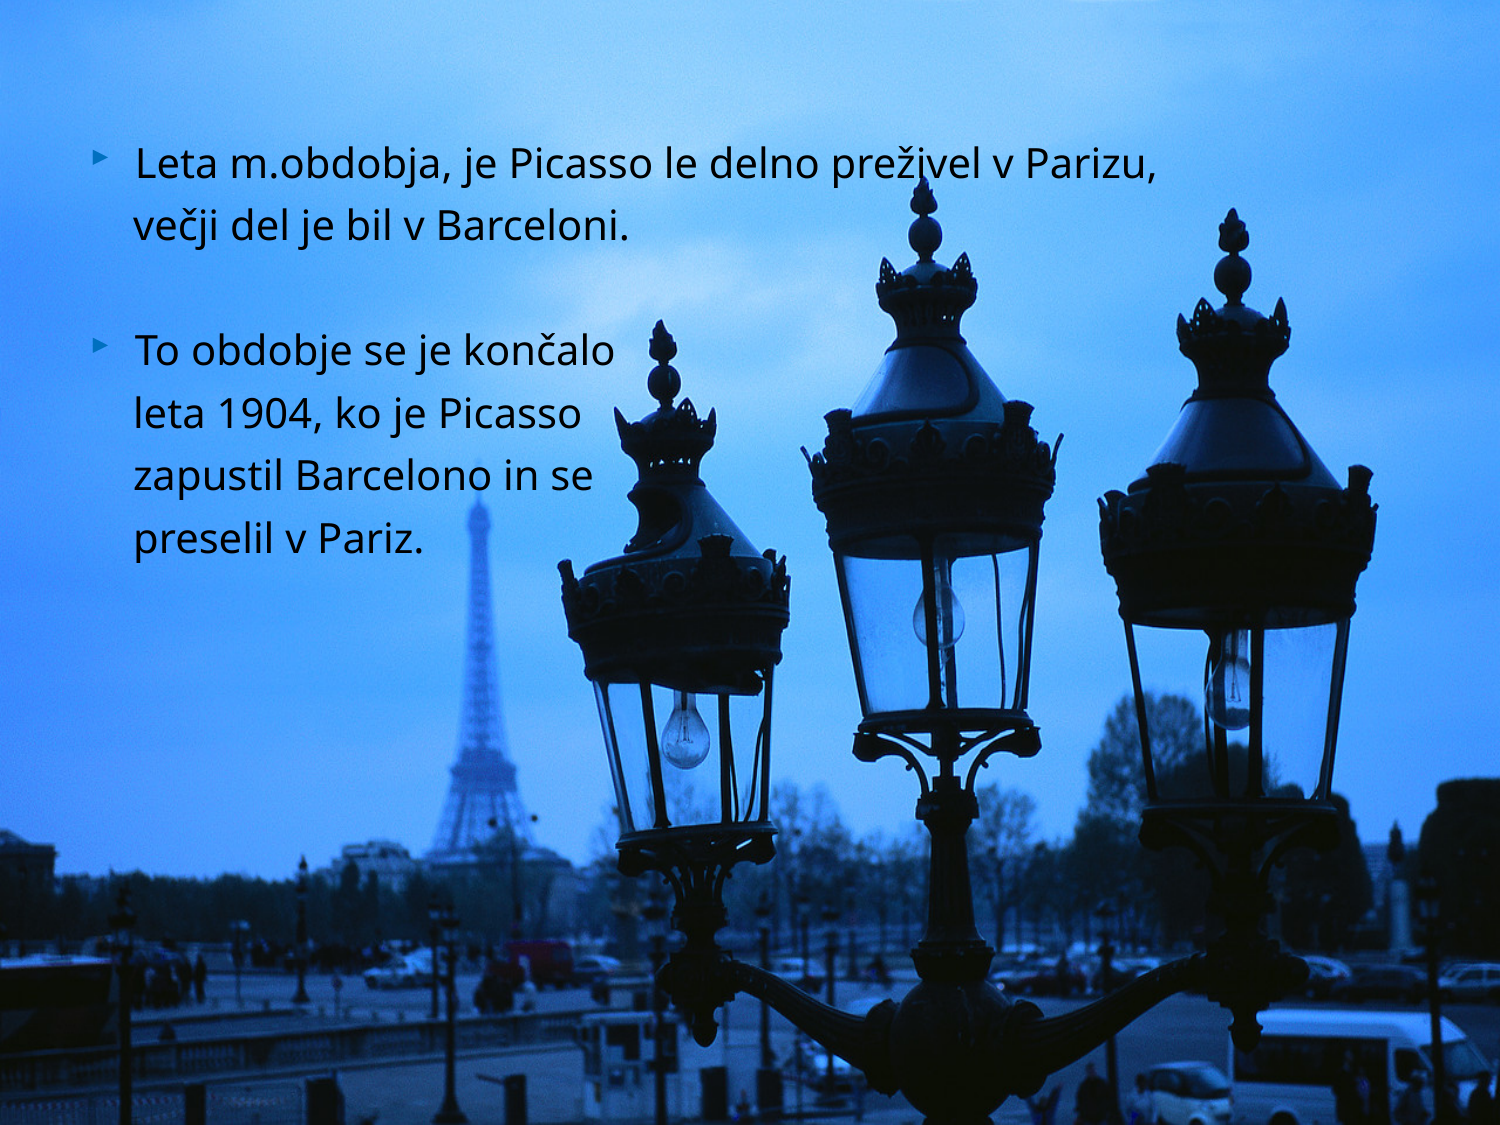

#
Leta m.obdobja, je Picasso le delno preživel v Parizu,
 večji del je bil v Barceloni.
To obdobje se je končalo
 leta 1904, ko je Picasso
 zapustil Barcelono in se
 preselil v Pariz.